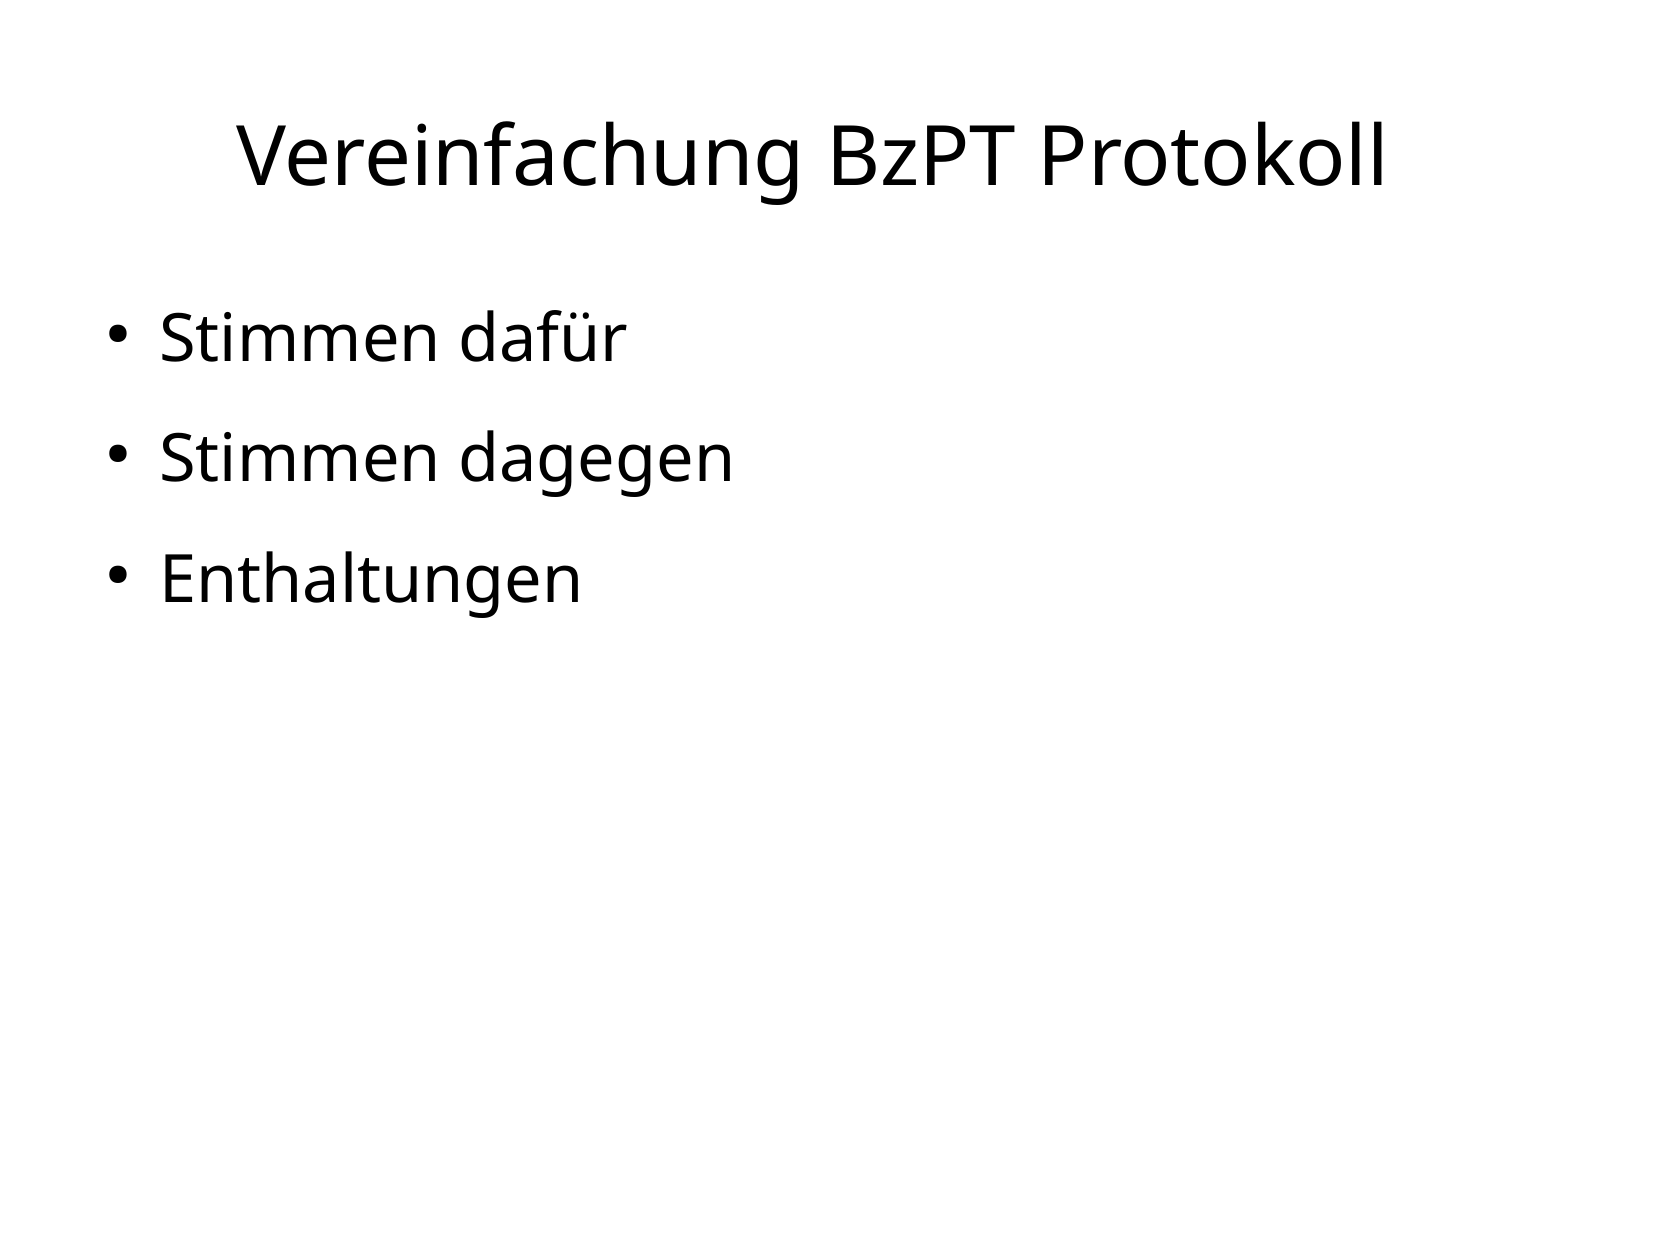

# Vereinfachung BzPT Protokoll
Stimmen dafür
Stimmen dagegen
Enthaltungen